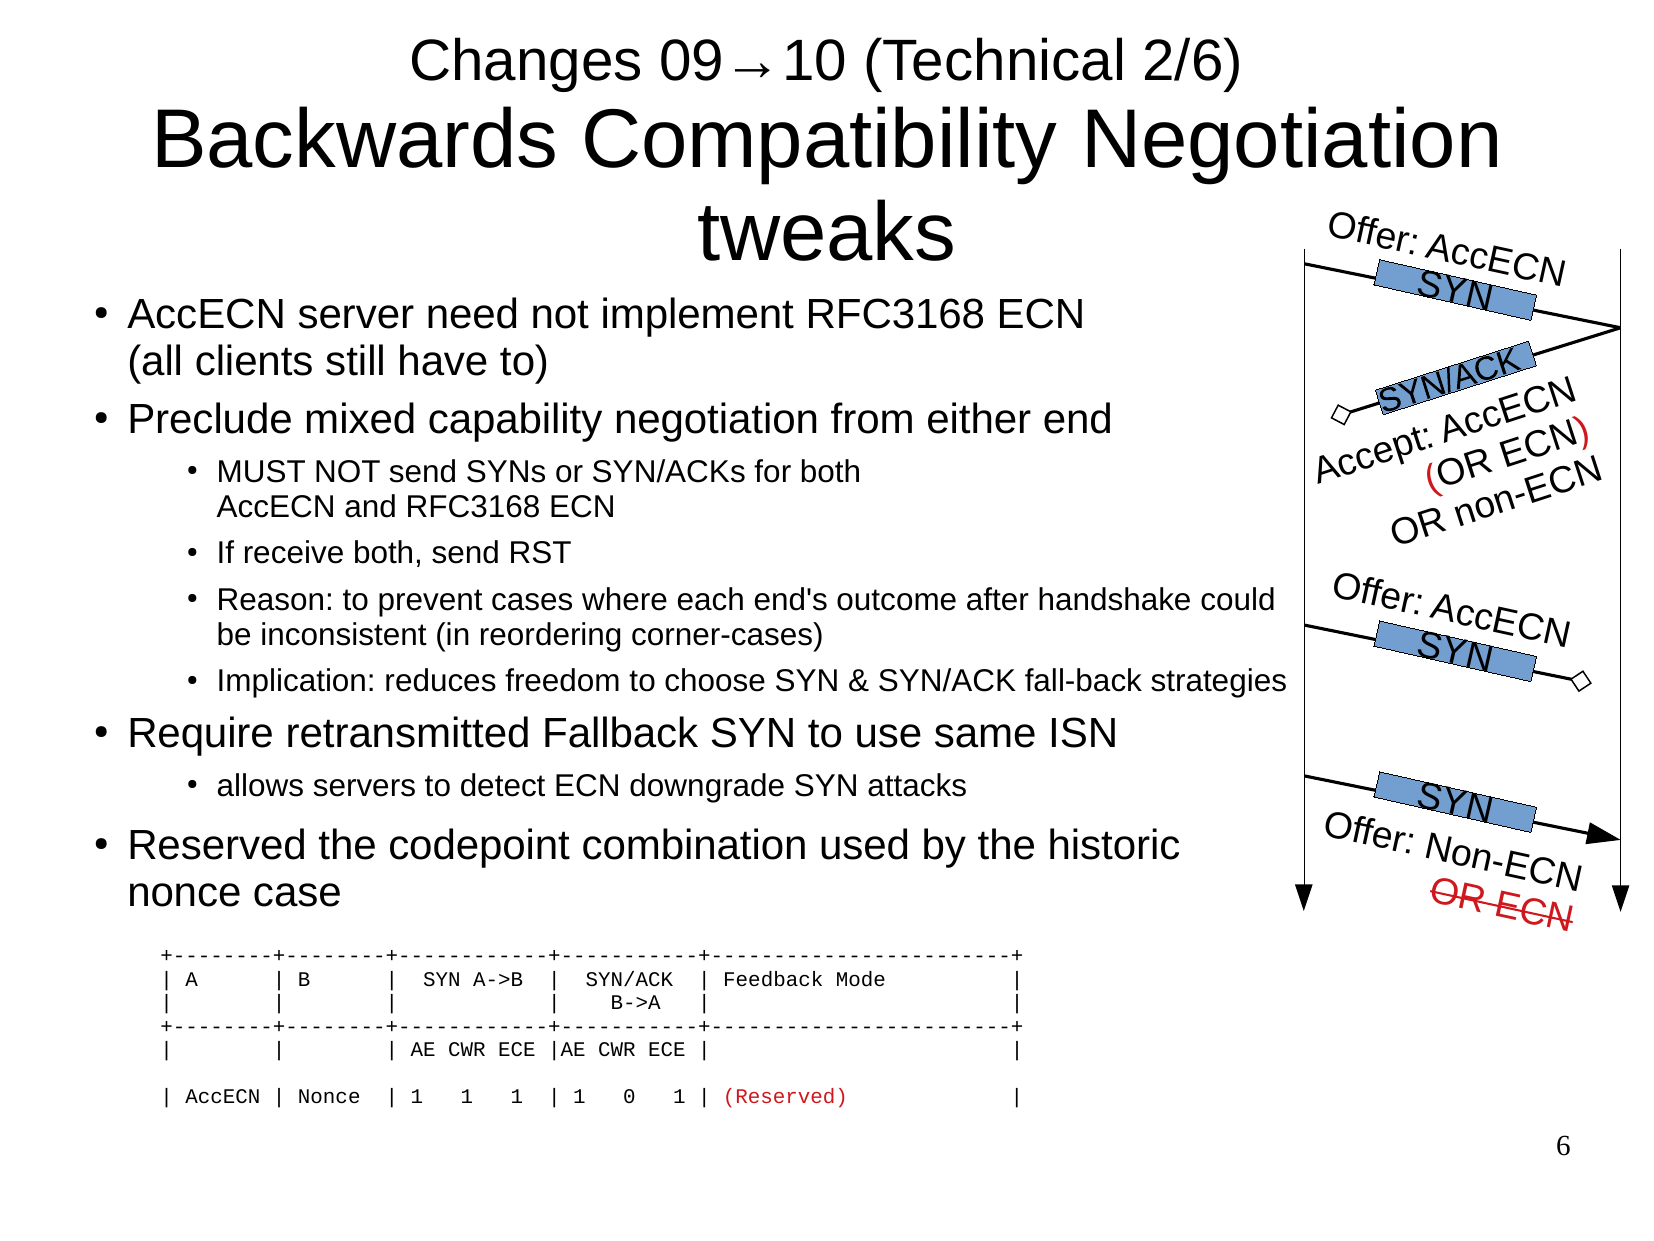

# Changes 09→10 (Technical 2/6) Backwards Compatibility Negotiation tweaks
Offer: AccECN
SYN
AccECN server need not implement RFC3168 ECN
(all clients still have to)
Preclude mixed capability negotiation from either end
MUST NOT send SYNs or SYN/ACKs for both
AccECN and RFC3168 ECN
If receive both, send RST
Reason: to prevent cases where each end's outcome after handshake could be inconsistent (in reordering corner-cases)
Implication: reduces freedom to choose SYN & SYN/ACK fall-back strategies
Require retransmitted Fallback SYN to use same ISN
allows servers to detect ECN downgrade SYN attacks
Reserved the codepoint combination used by the historic nonce case
SYN/ACK
Accept: AccECN
(OR ECN)
OR non-ECN
Offer: AccECN
SYN
SYN
Offer: Non-ECN
OR ECN
 +--------+--------+------------+-----------+------------------------+
 | A | B | SYN A->B | SYN/ACK | Feedback Mode |
 | | | | B->A | |
 +--------+--------+------------+-----------+------------------------+
 | | | AE CWR ECE |AE CWR ECE | |
 | AccECN | Nonce | 1 1 1 | 1 0 1 | (Reserved) |
6